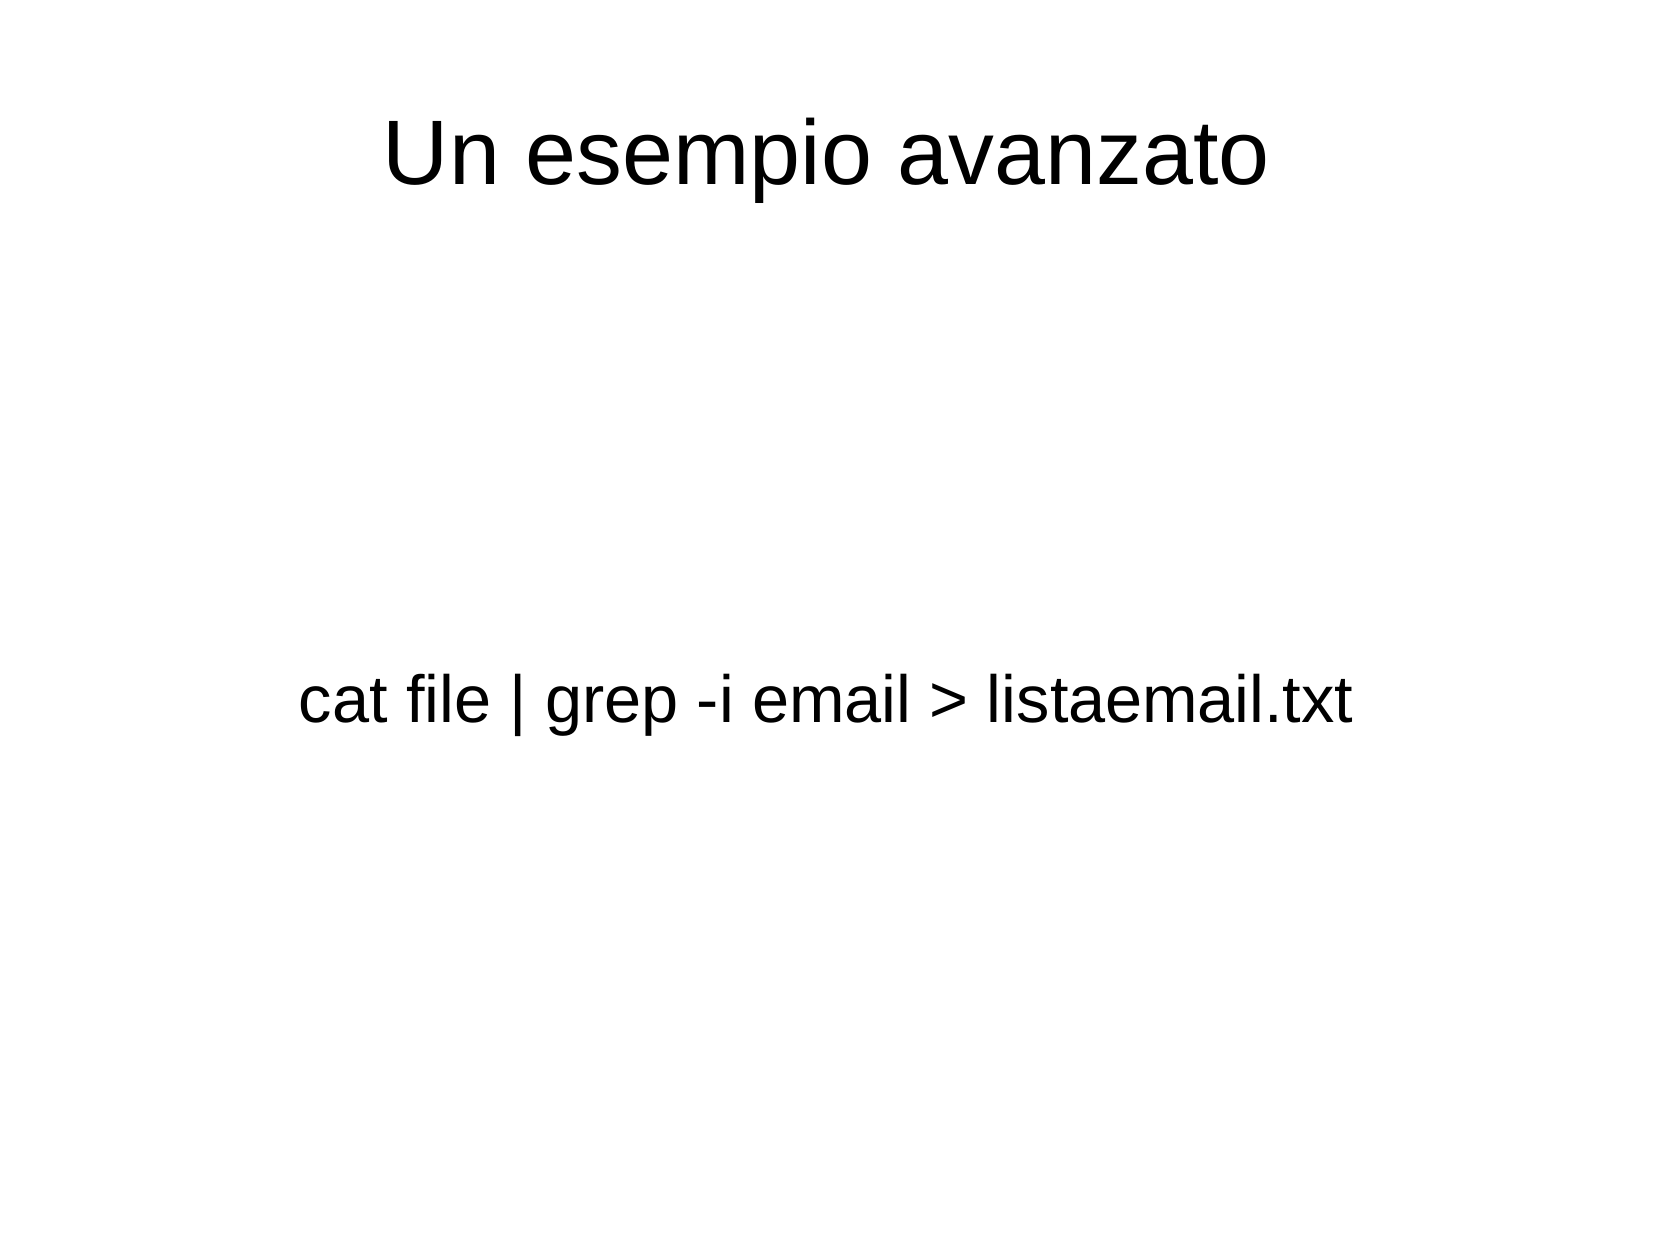

# Un esempio avanzato
cat file | grep -i email > listaemail.txt